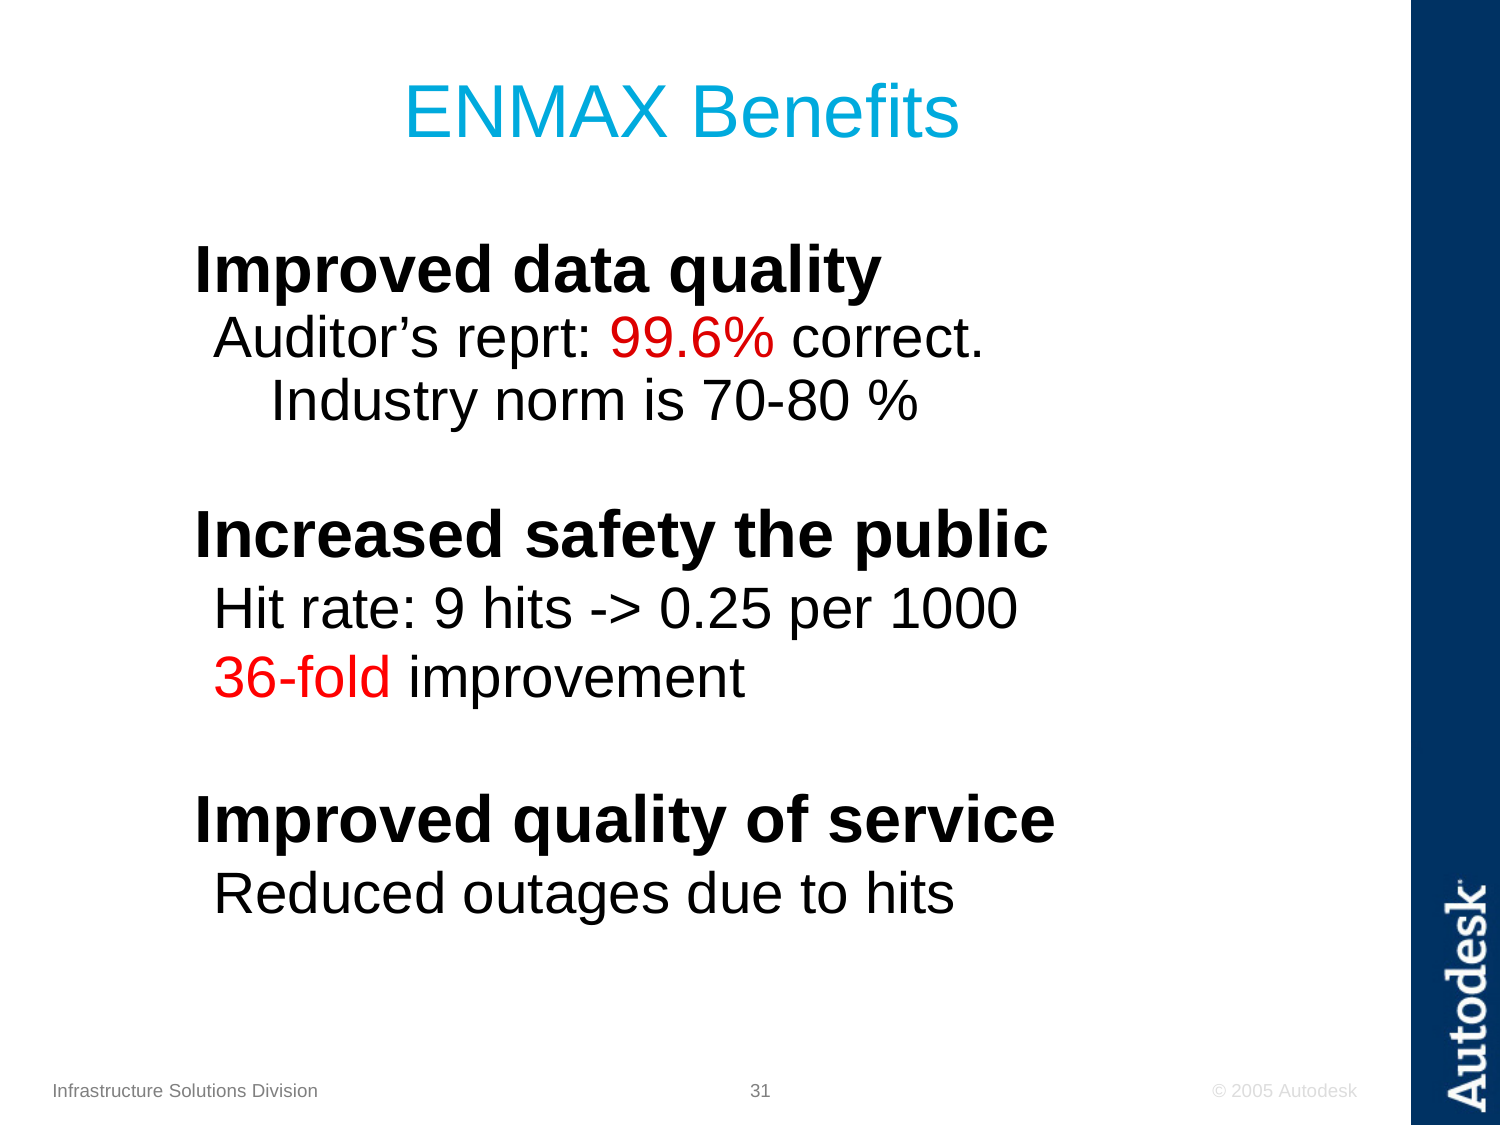

# ENMAX Benefits
Improved data quality
Auditor’s reprt: 99.6% correct.
Industry norm is 70-80 %
Increased safety the public
Hit rate: 9 hits -> 0.25 per 1000
36-fold improvement
Improved quality of service
Reduced outages due to hits